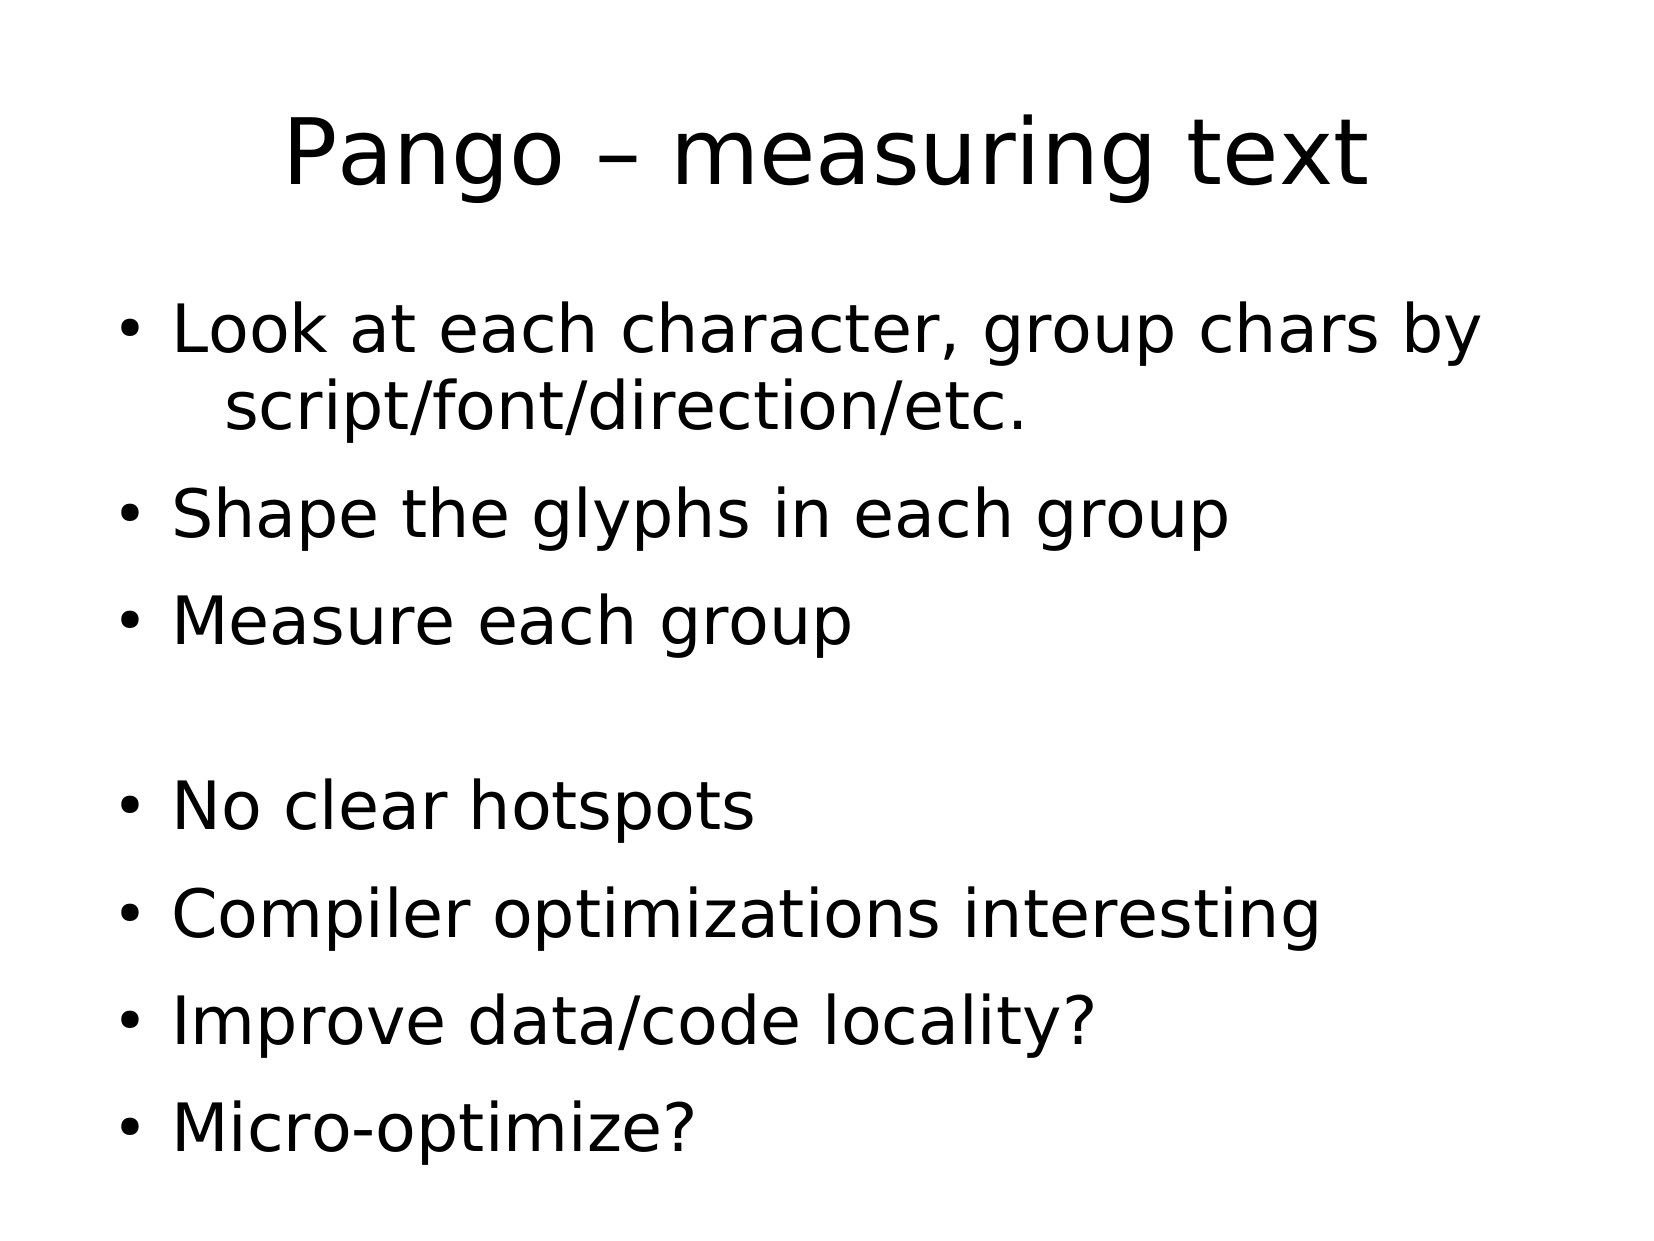

# Pango – measuring text
Look at each character, group chars by script/font/direction/etc.
Shape the glyphs in each group
Measure each group
No clear hotspots
Compiler optimizations interesting
Improve data/code locality?
Micro-optimize?